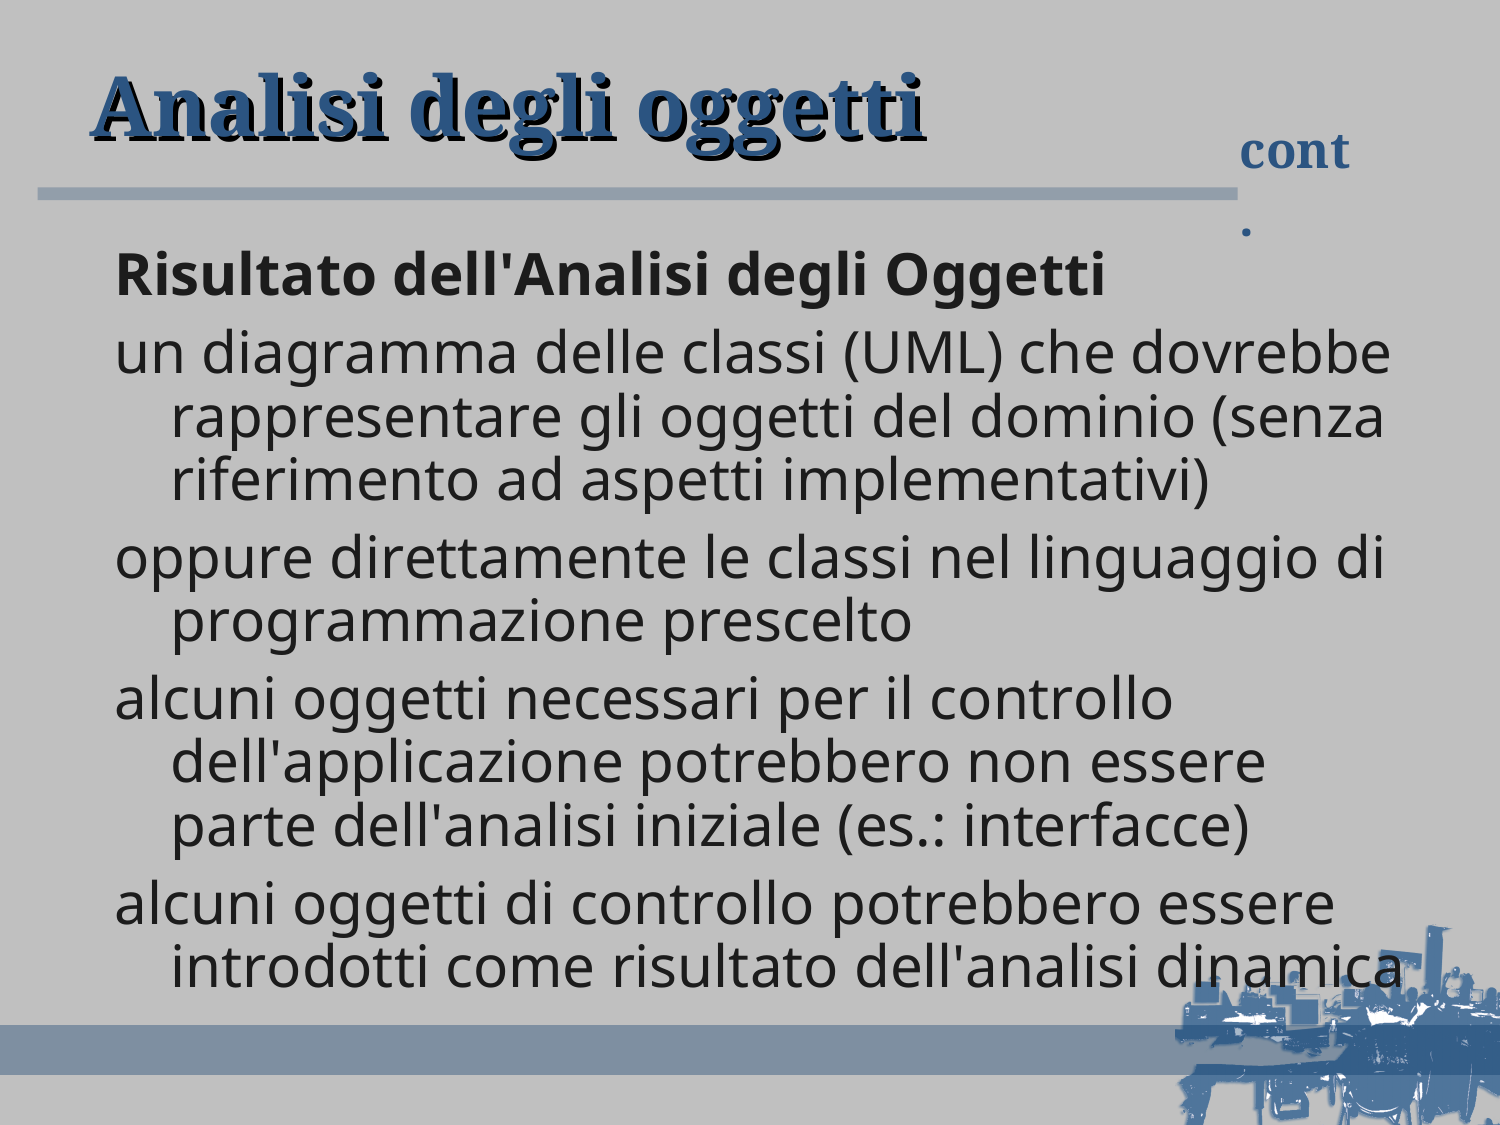

# Analisi degli oggetti
cont.
Risultato dell'Analisi degli Oggetti
un diagramma delle classi (UML) che dovrebbe rappresentare gli oggetti del dominio (senza riferimento ad aspetti implementativi)
oppure direttamente le classi nel linguaggio di programmazione prescelto
alcuni oggetti necessari per il controllo dell'applicazione potrebbero non essere parte dell'analisi iniziale (es.: interfacce)
alcuni oggetti di controllo potrebbero essere introdotti come risultato dell'analisi dinamica